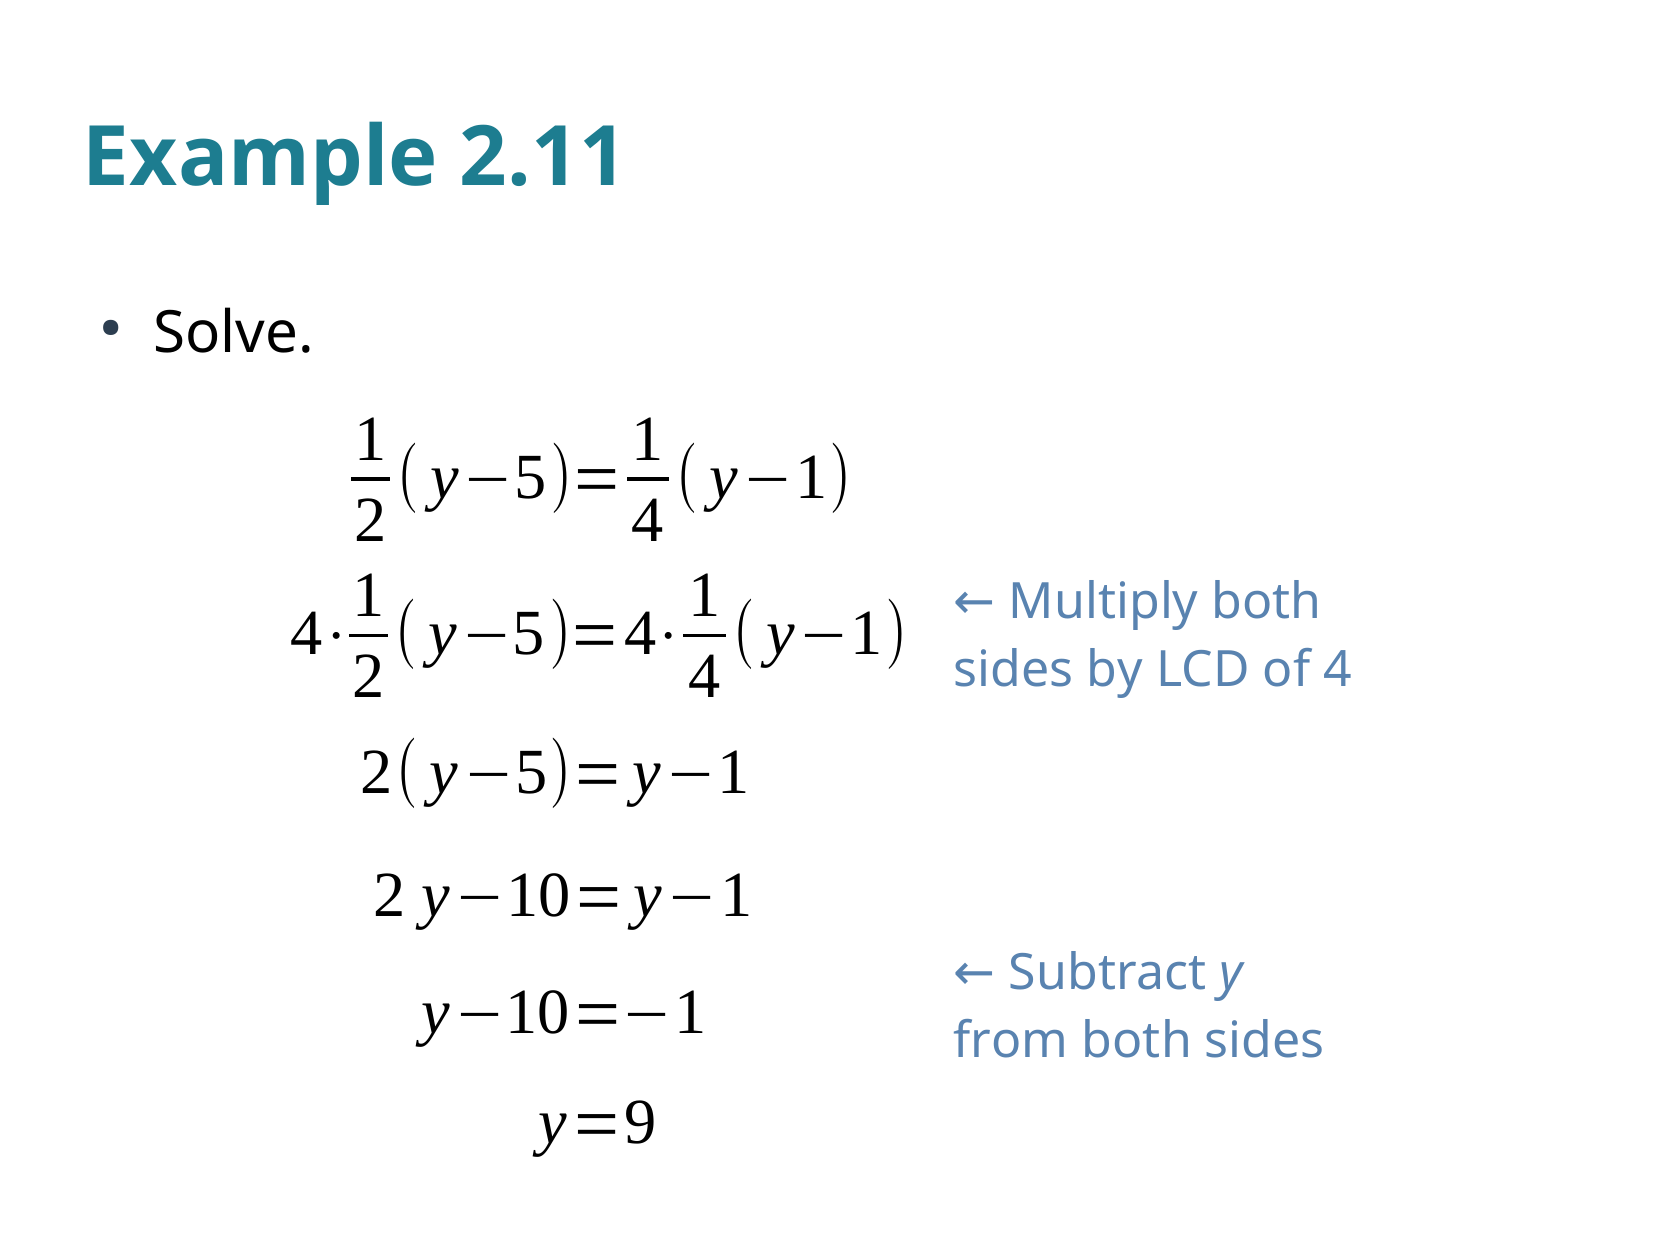

# Example 2.11
Solve.
← Multiply both sides by LCD of 4
← Subtract y from both sides